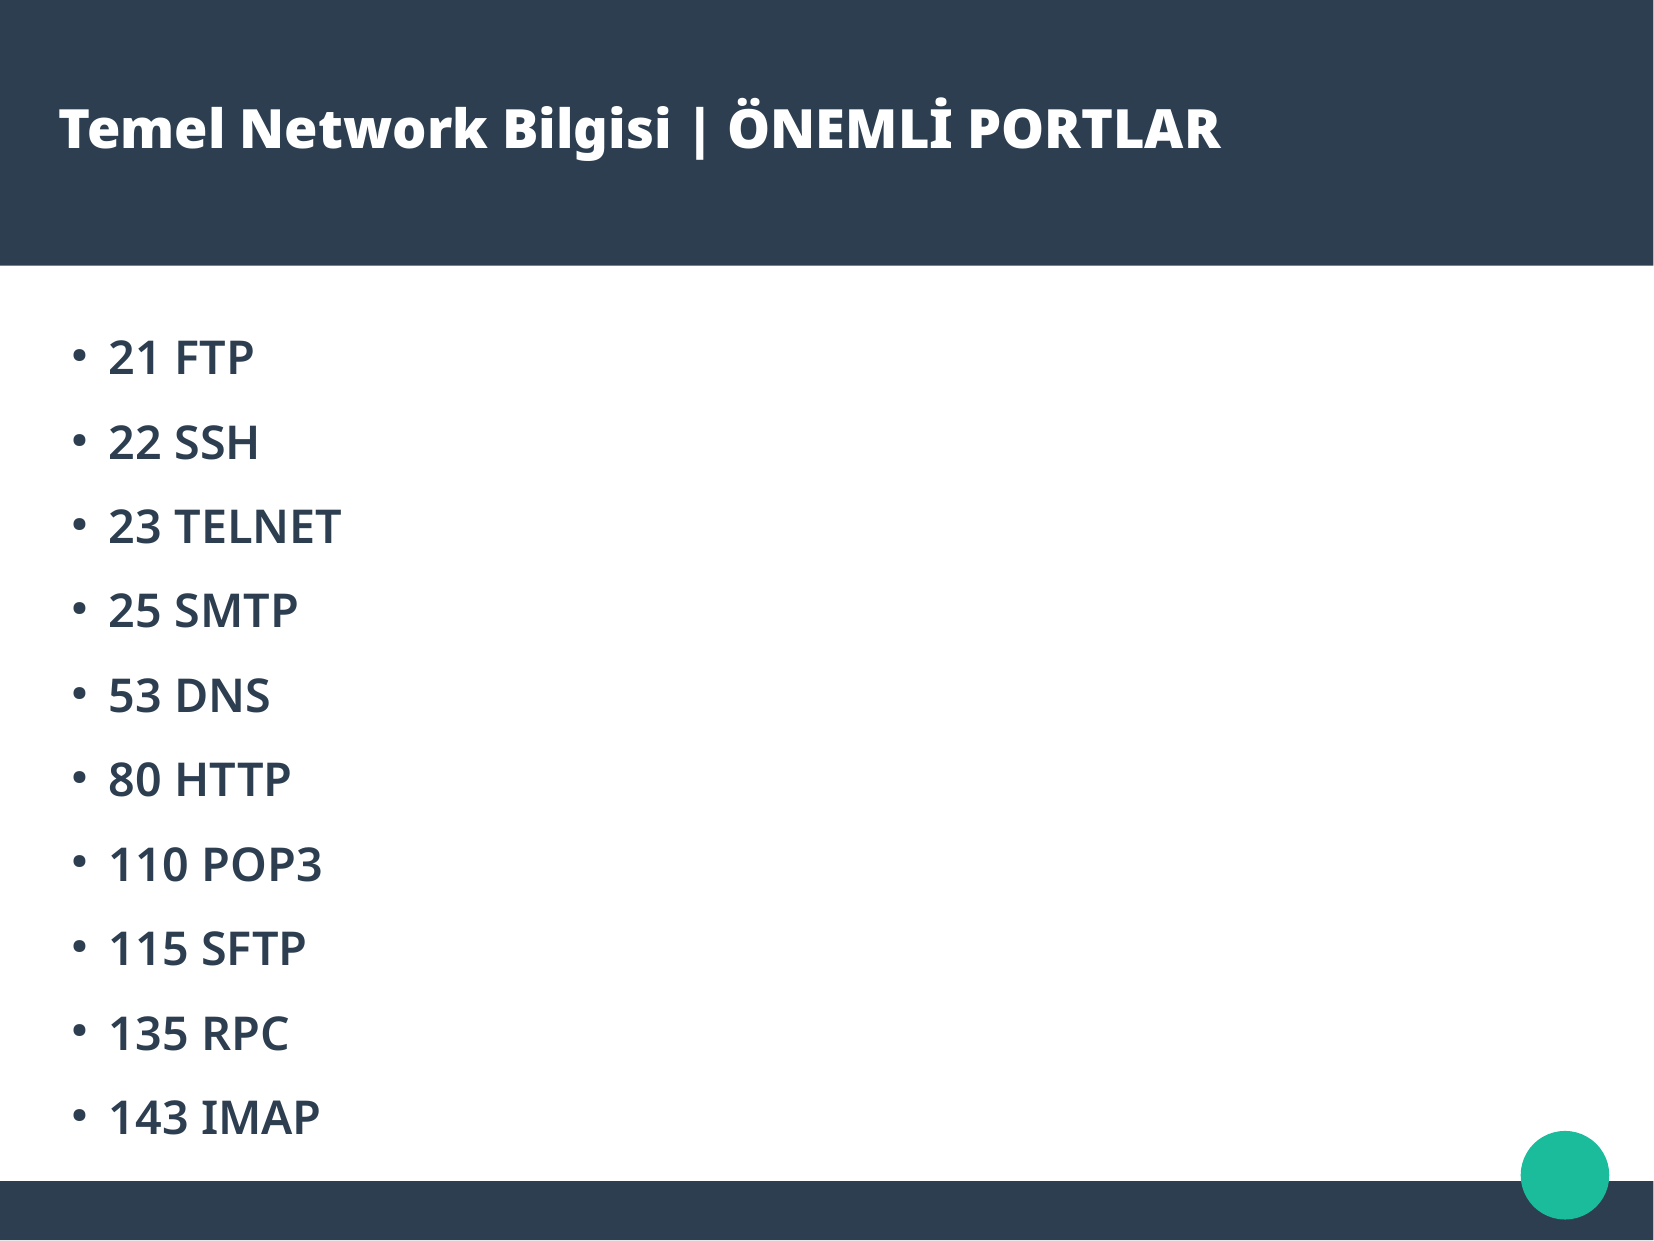

# Temel Network Bilgisi | ÖNEMLİ PORTLAR
21 FTP
22 SSH
23 TELNET
25 SMTP
53 DNS
80 HTTP
110 POP3
115 SFTP
135 RPC
143 IMAP